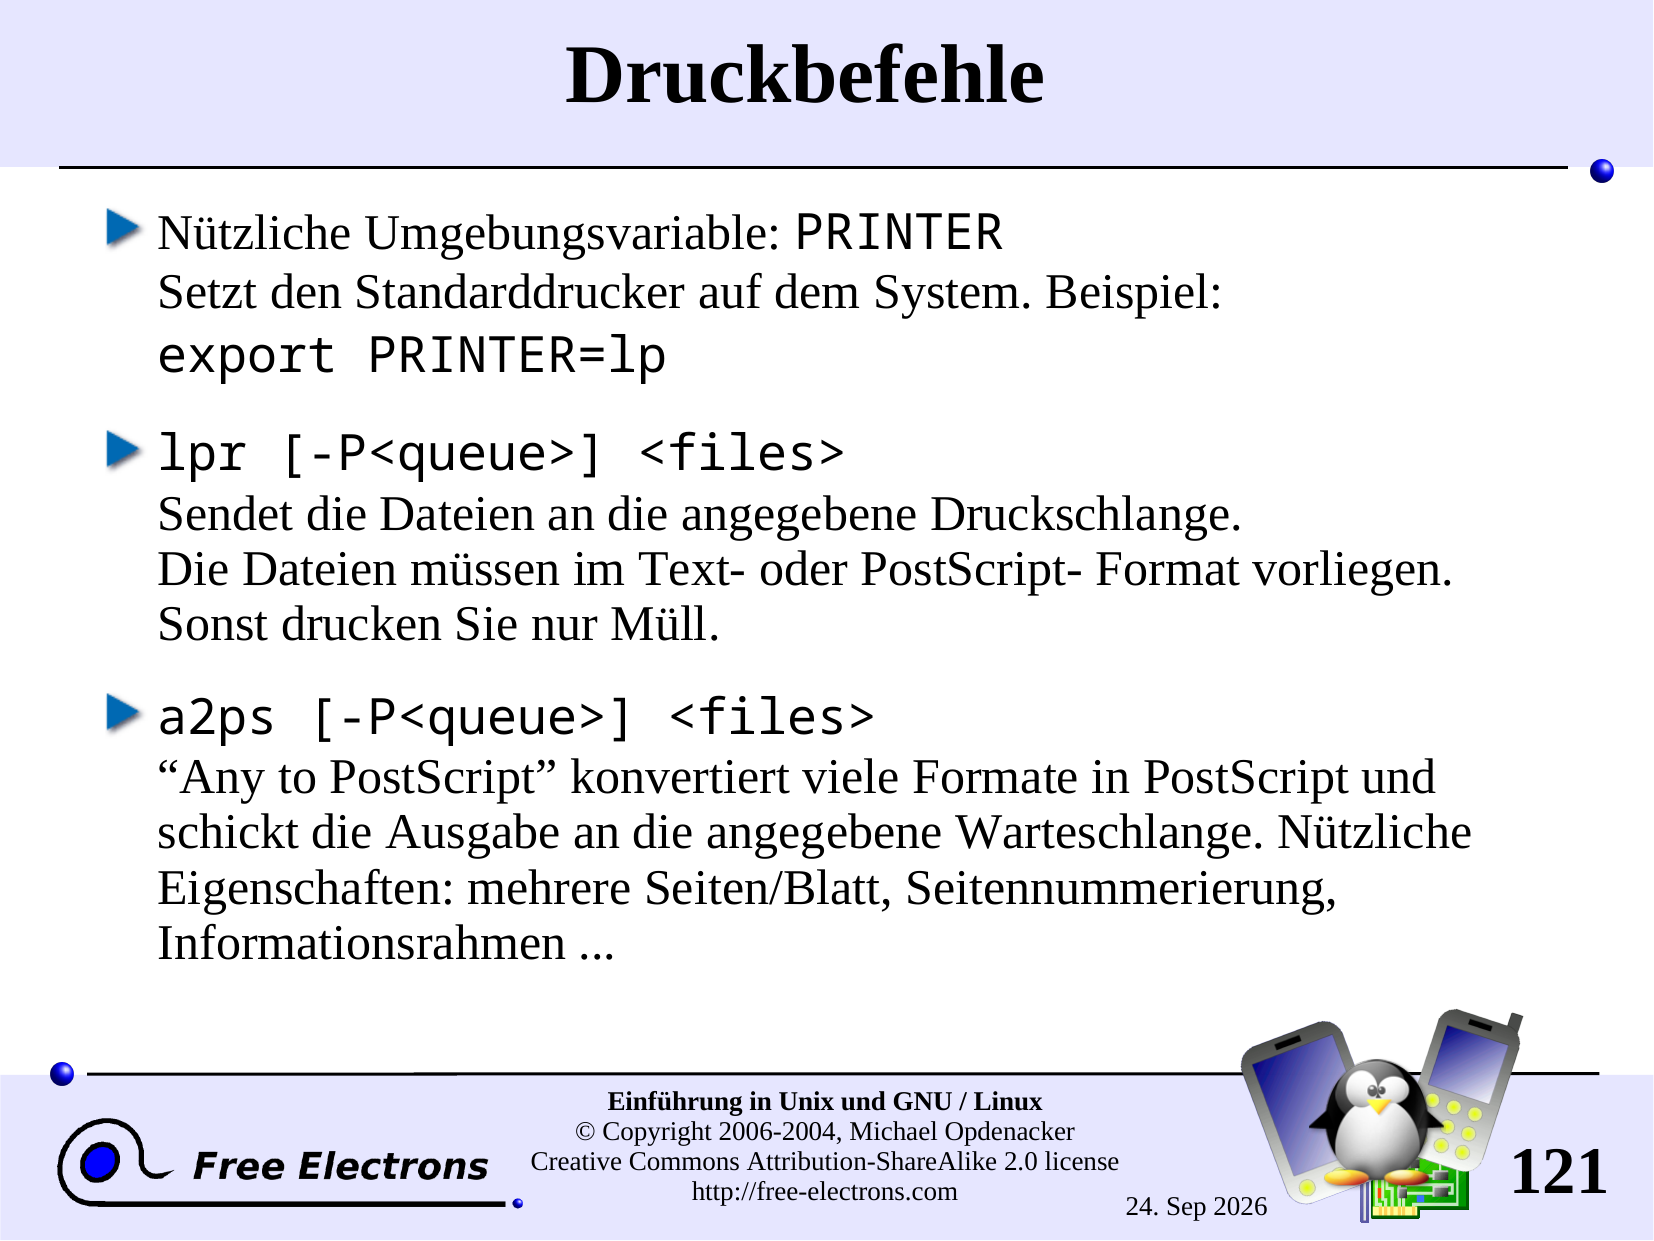

# Druckbefehle
Nützliche Umgebungsvariable: PRINTER
Setzt den Standarddrucker auf dem System. Beispiel:
export PRINTER=lp
lpr [-P<queue>] <files>
Sendet die Dateien an die angegebene Druckschlange.
Die Dateien müssen im Text- oder PostScript- Format vorliegen. Sonst drucken Sie nur Müll.
a2ps [-P<queue>] <files>
“Any to PostScript” konvertiert viele Formate in PostScript und schickt die Ausgabe an die angegebene Warteschlange. Nützliche Eigenschaften: mehrere Seiten/Blatt, Seitennummerierung, Informationsrahmen ...